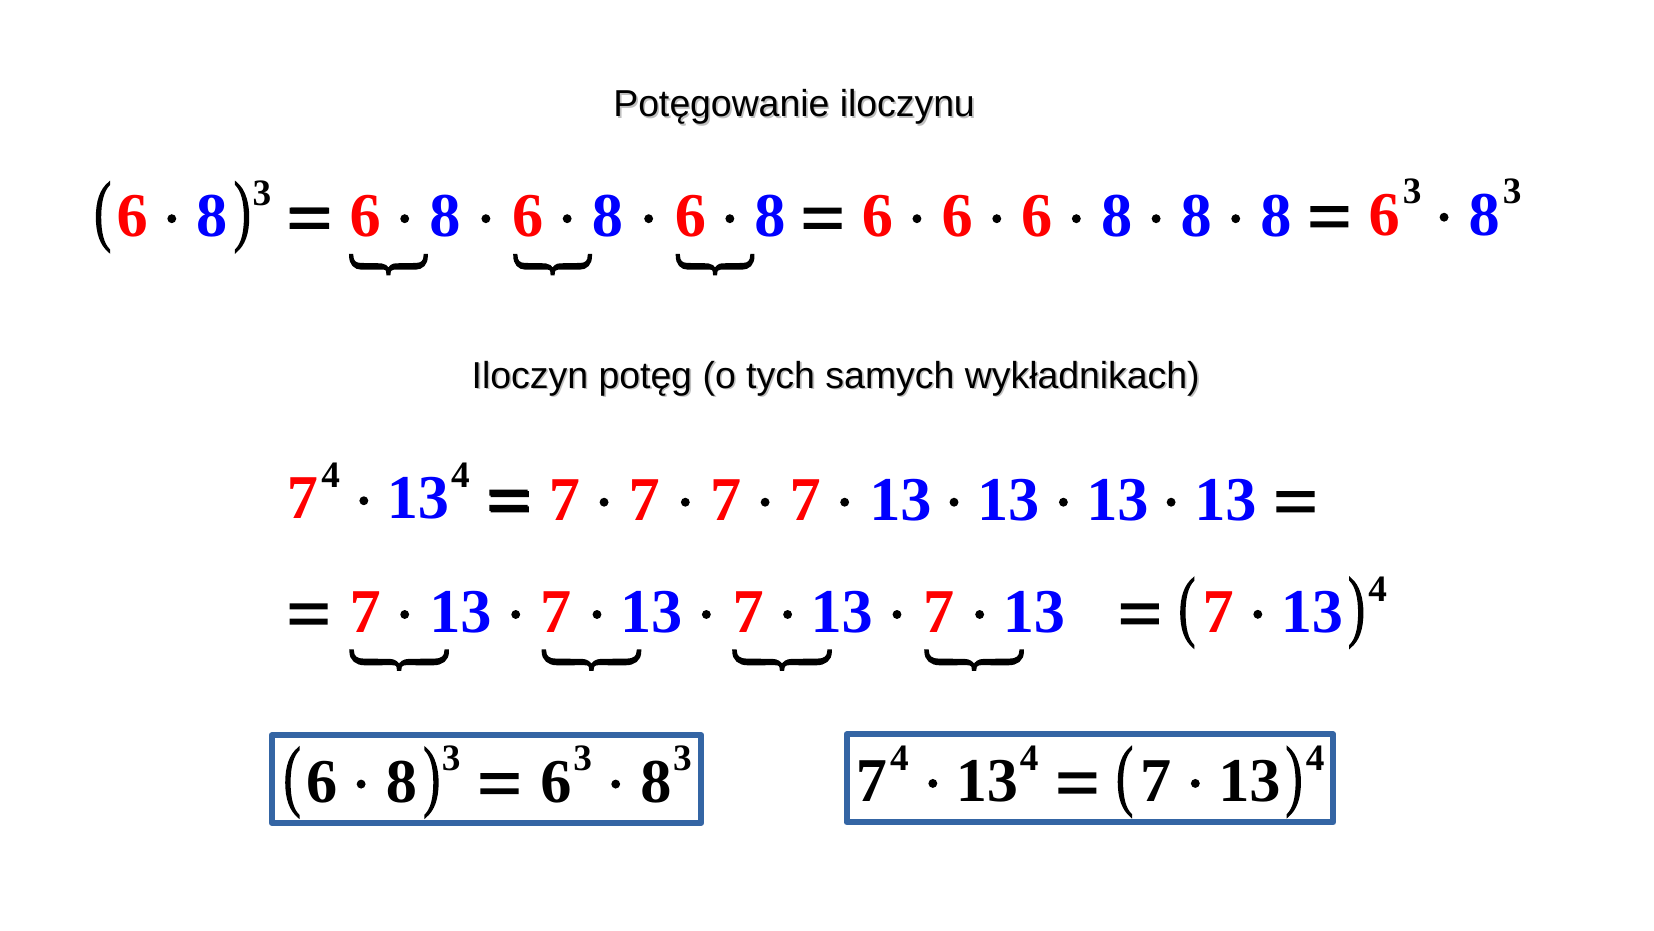

Potęgowanie iloczynu
Iloczyn potęg (o tych samych wykładnikach)